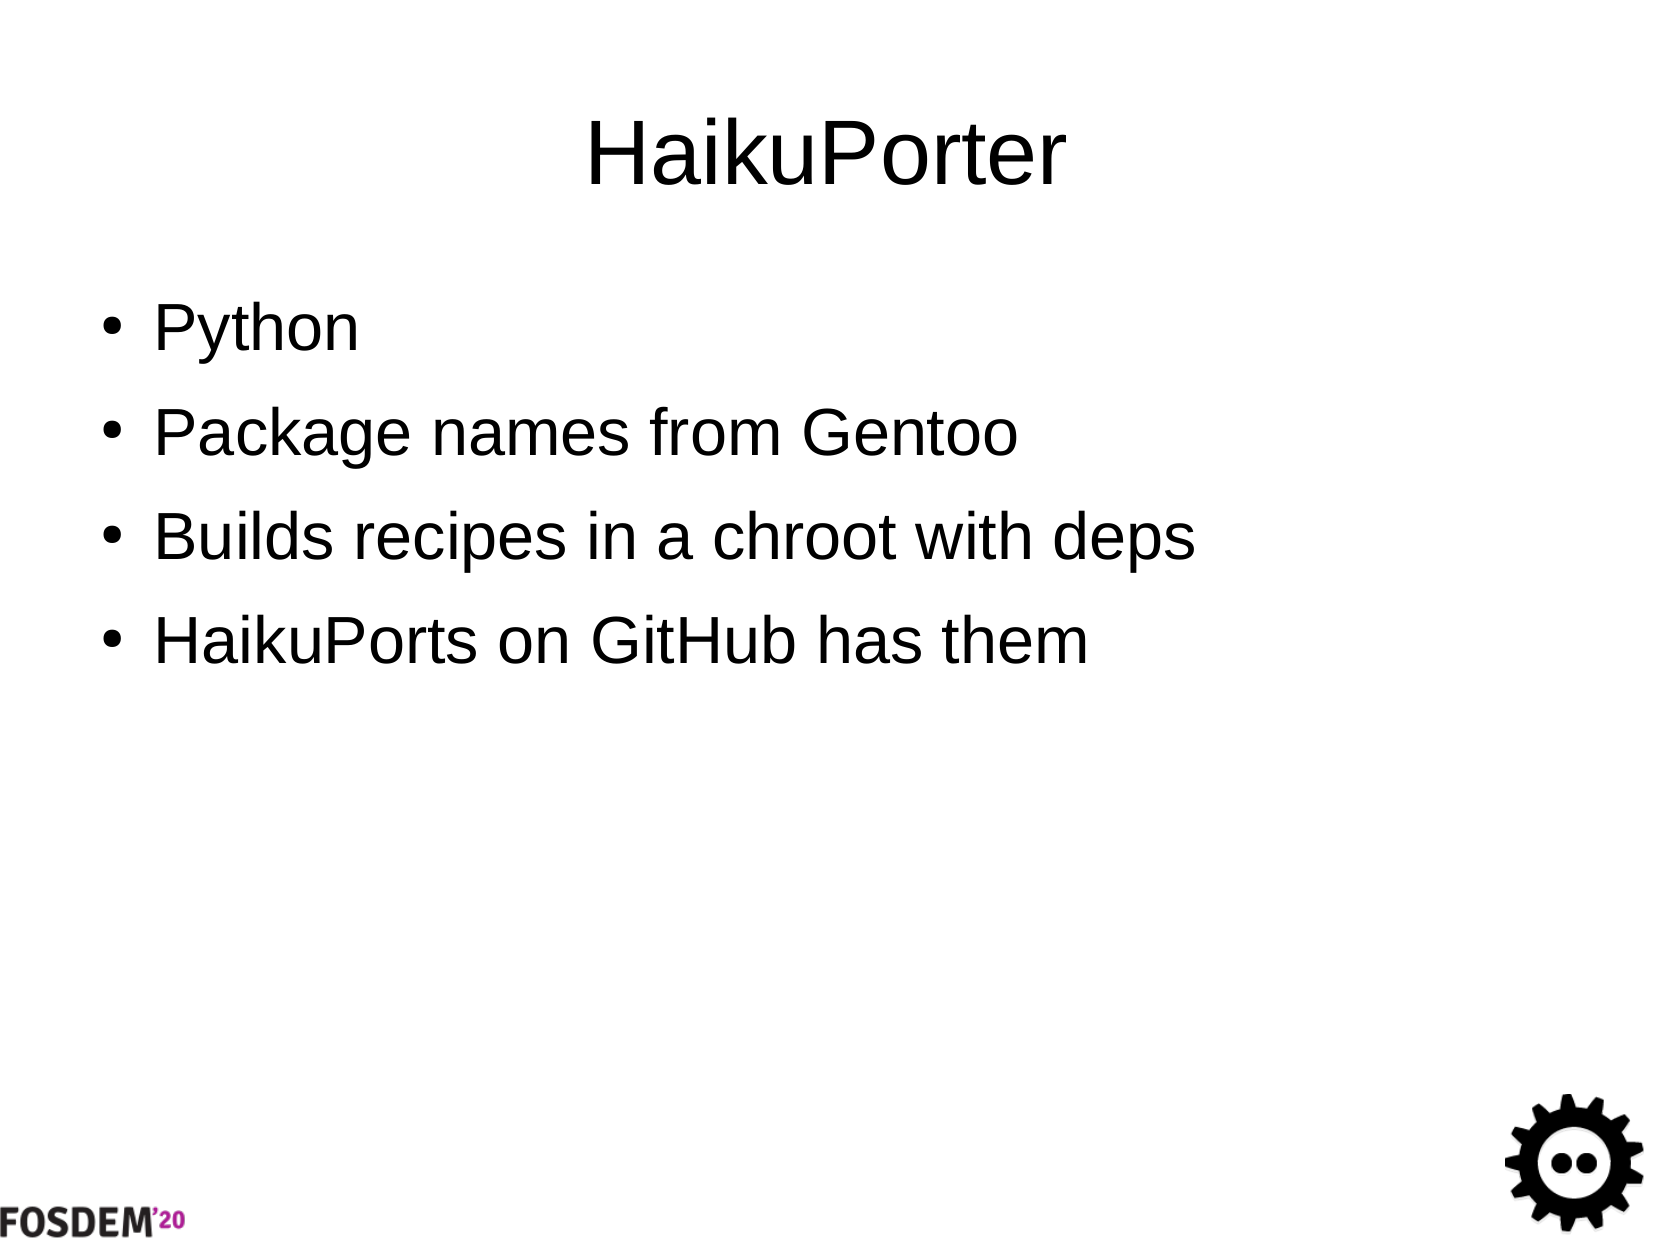

# HaikuPorter
Python
Package names from Gentoo
Builds recipes in a chroot with deps
HaikuPorts on GitHub has them